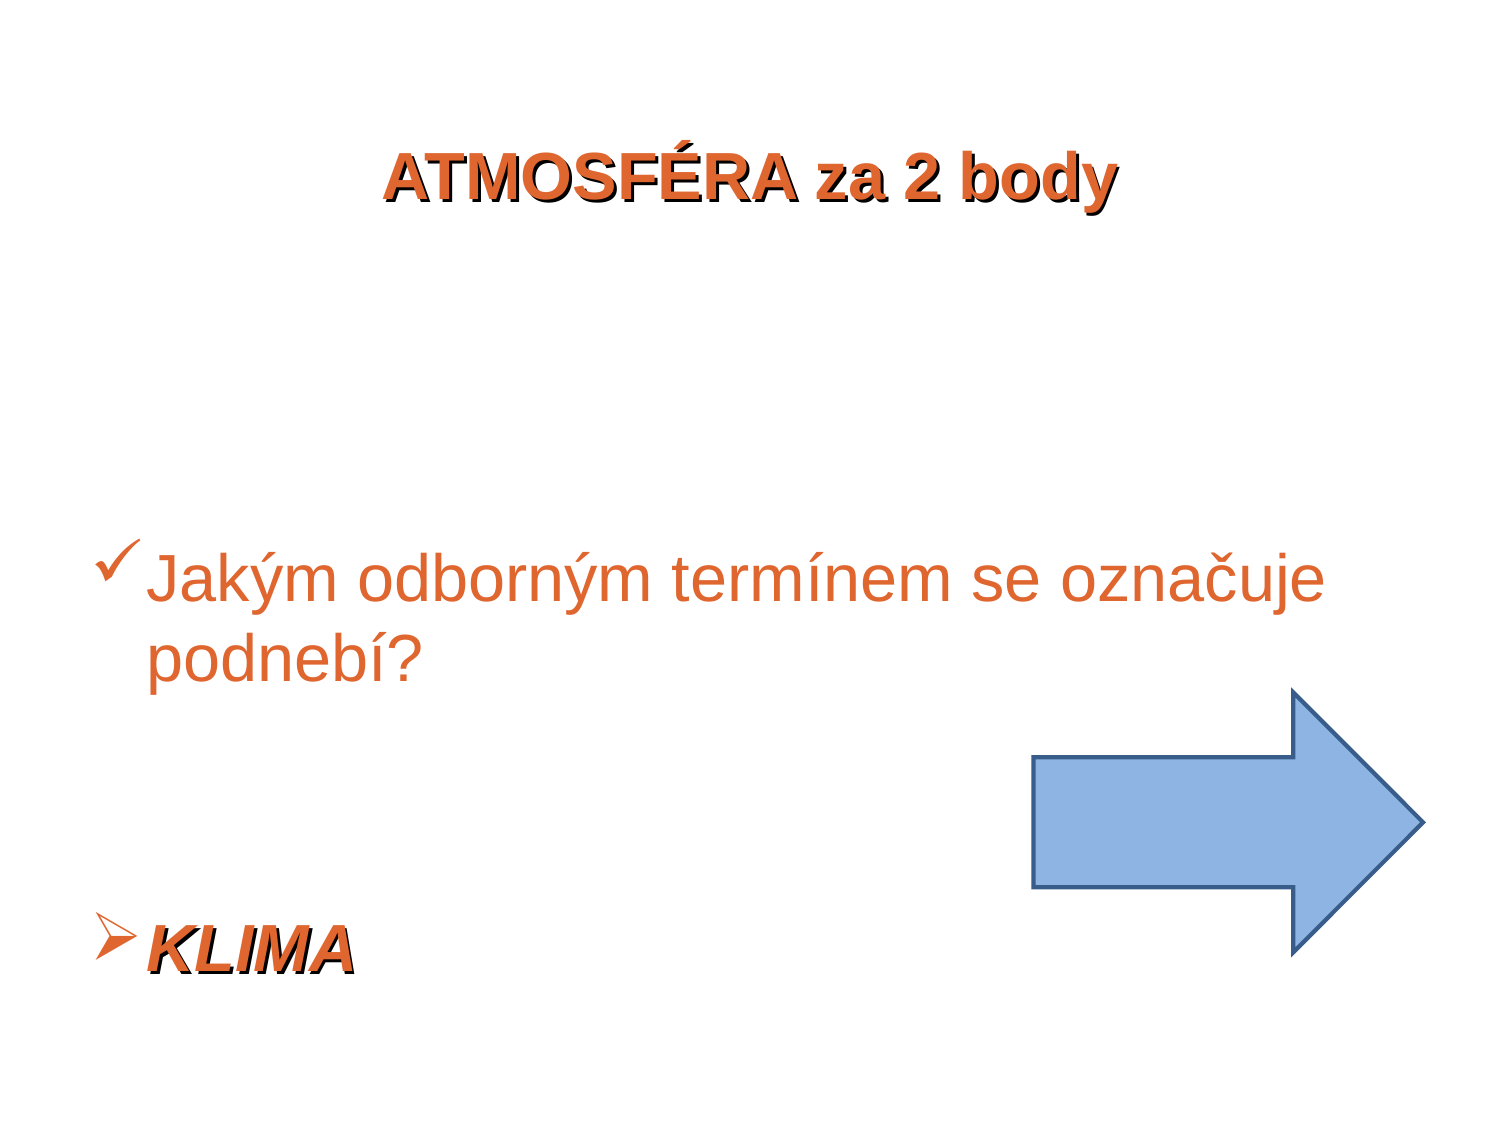

# ATMOSFÉRA za 2 body
Jakým odborným termínem se označuje podnebí?
KLIMA